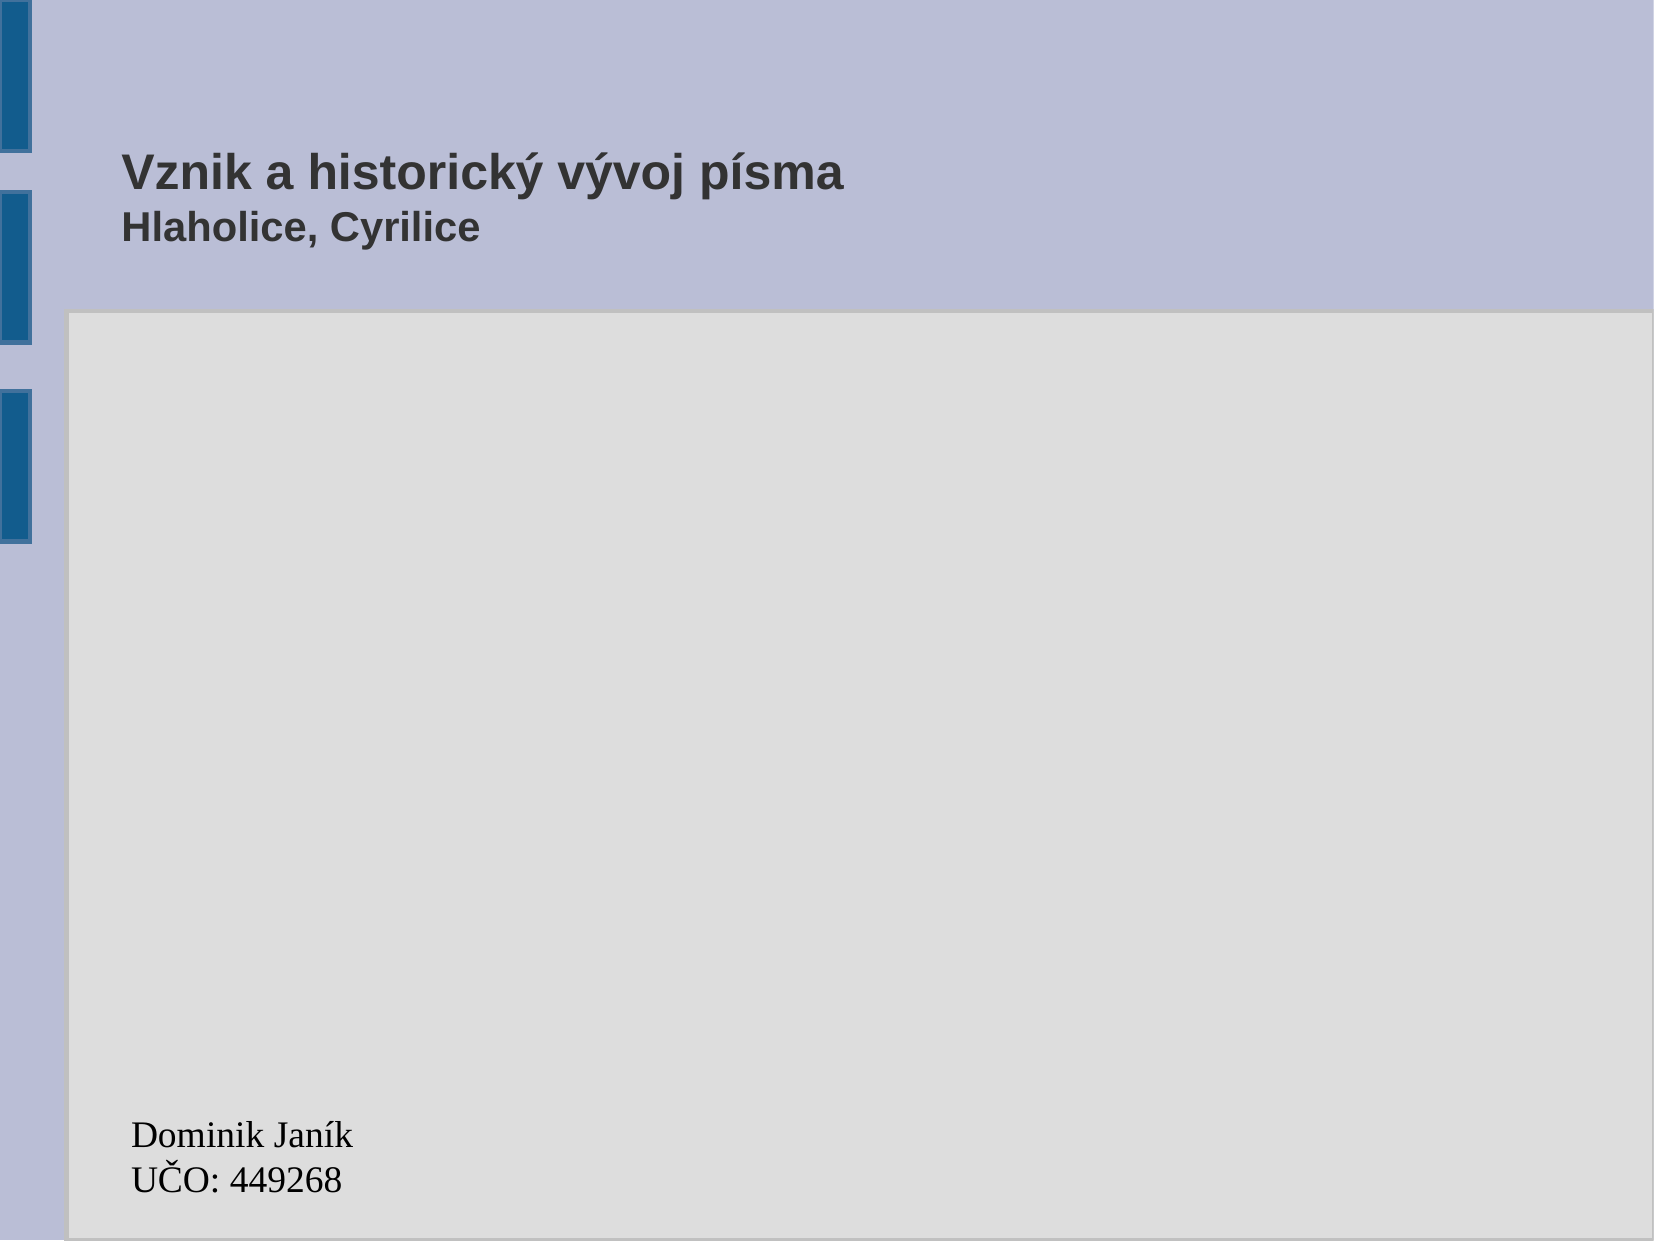

# Vznik a historický vývoj písma Hlaholice, Cyrilice
 Dominik Janík
 UČO: 449268